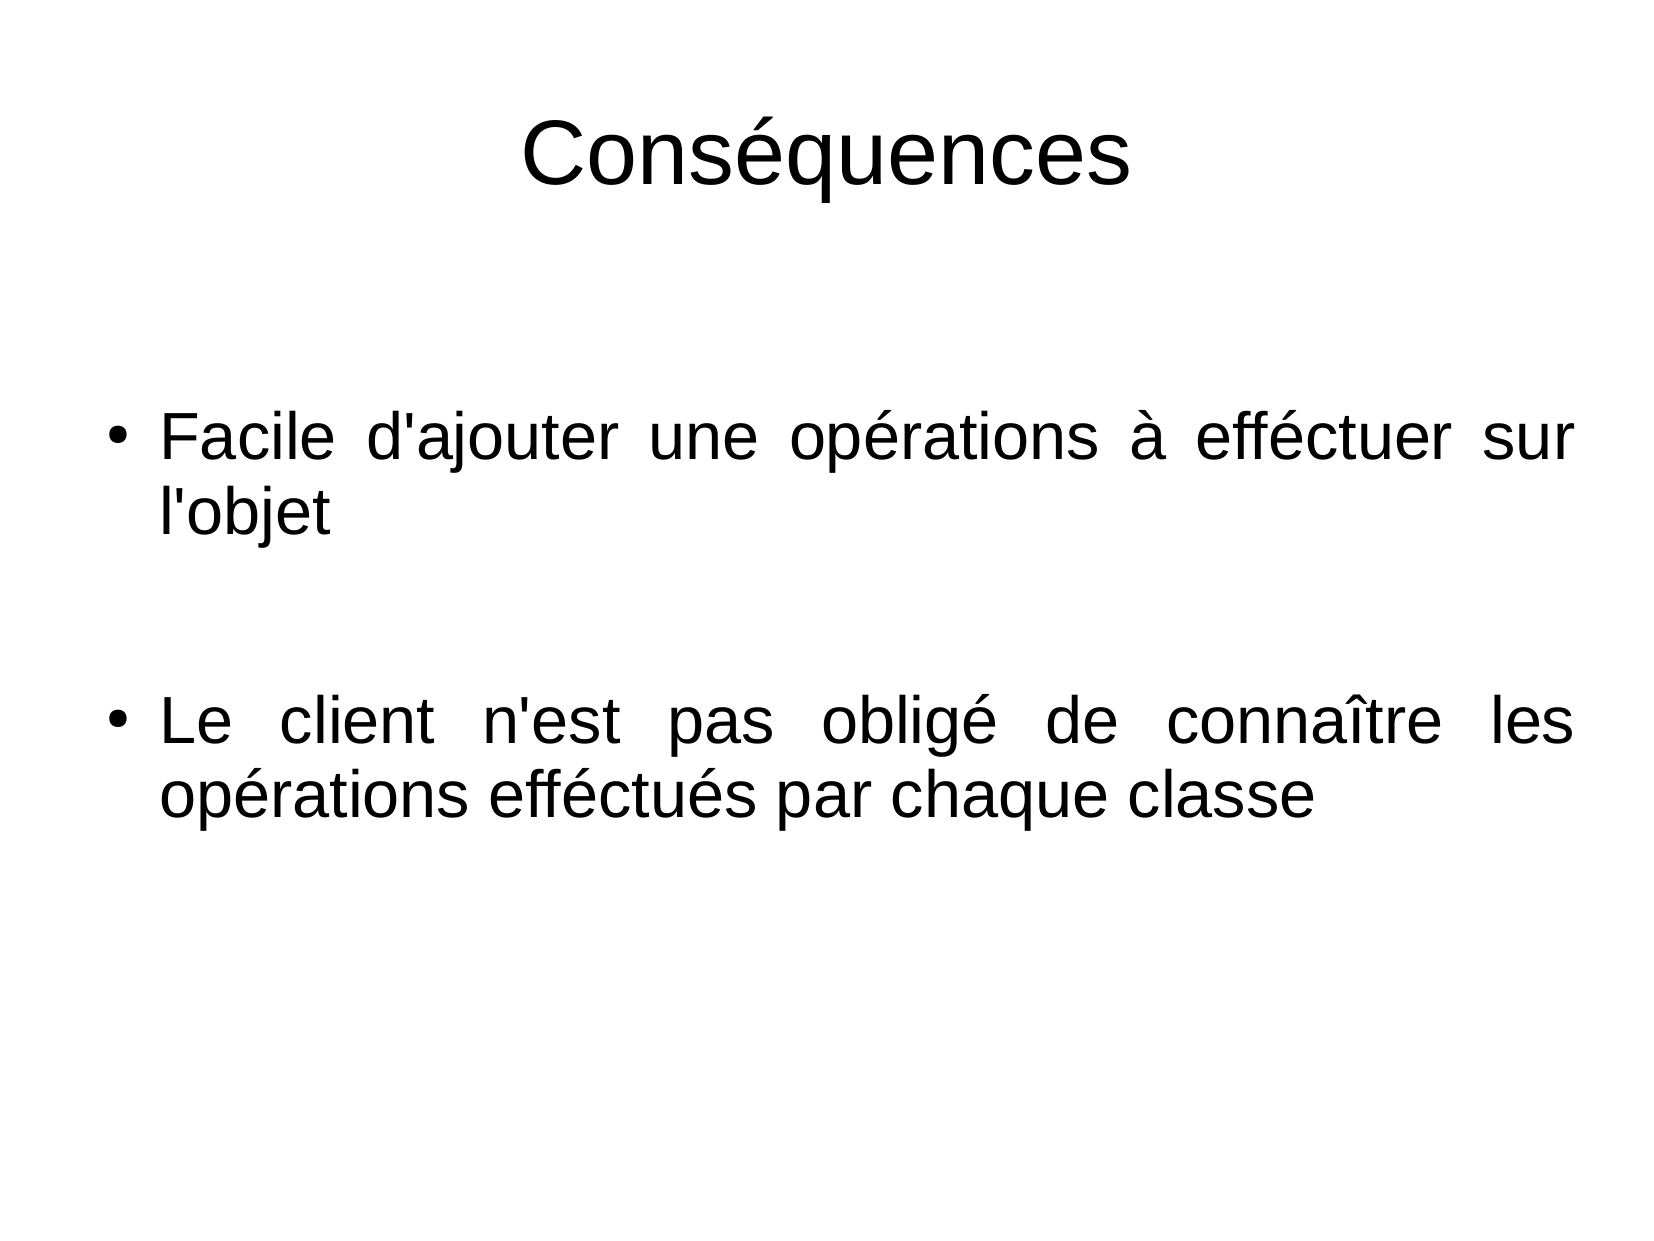

# Conséquences
Facile d'ajouter une opérations à efféctuer sur l'objet
Le client n'est pas obligé de connaître les opérations efféctués par chaque classe